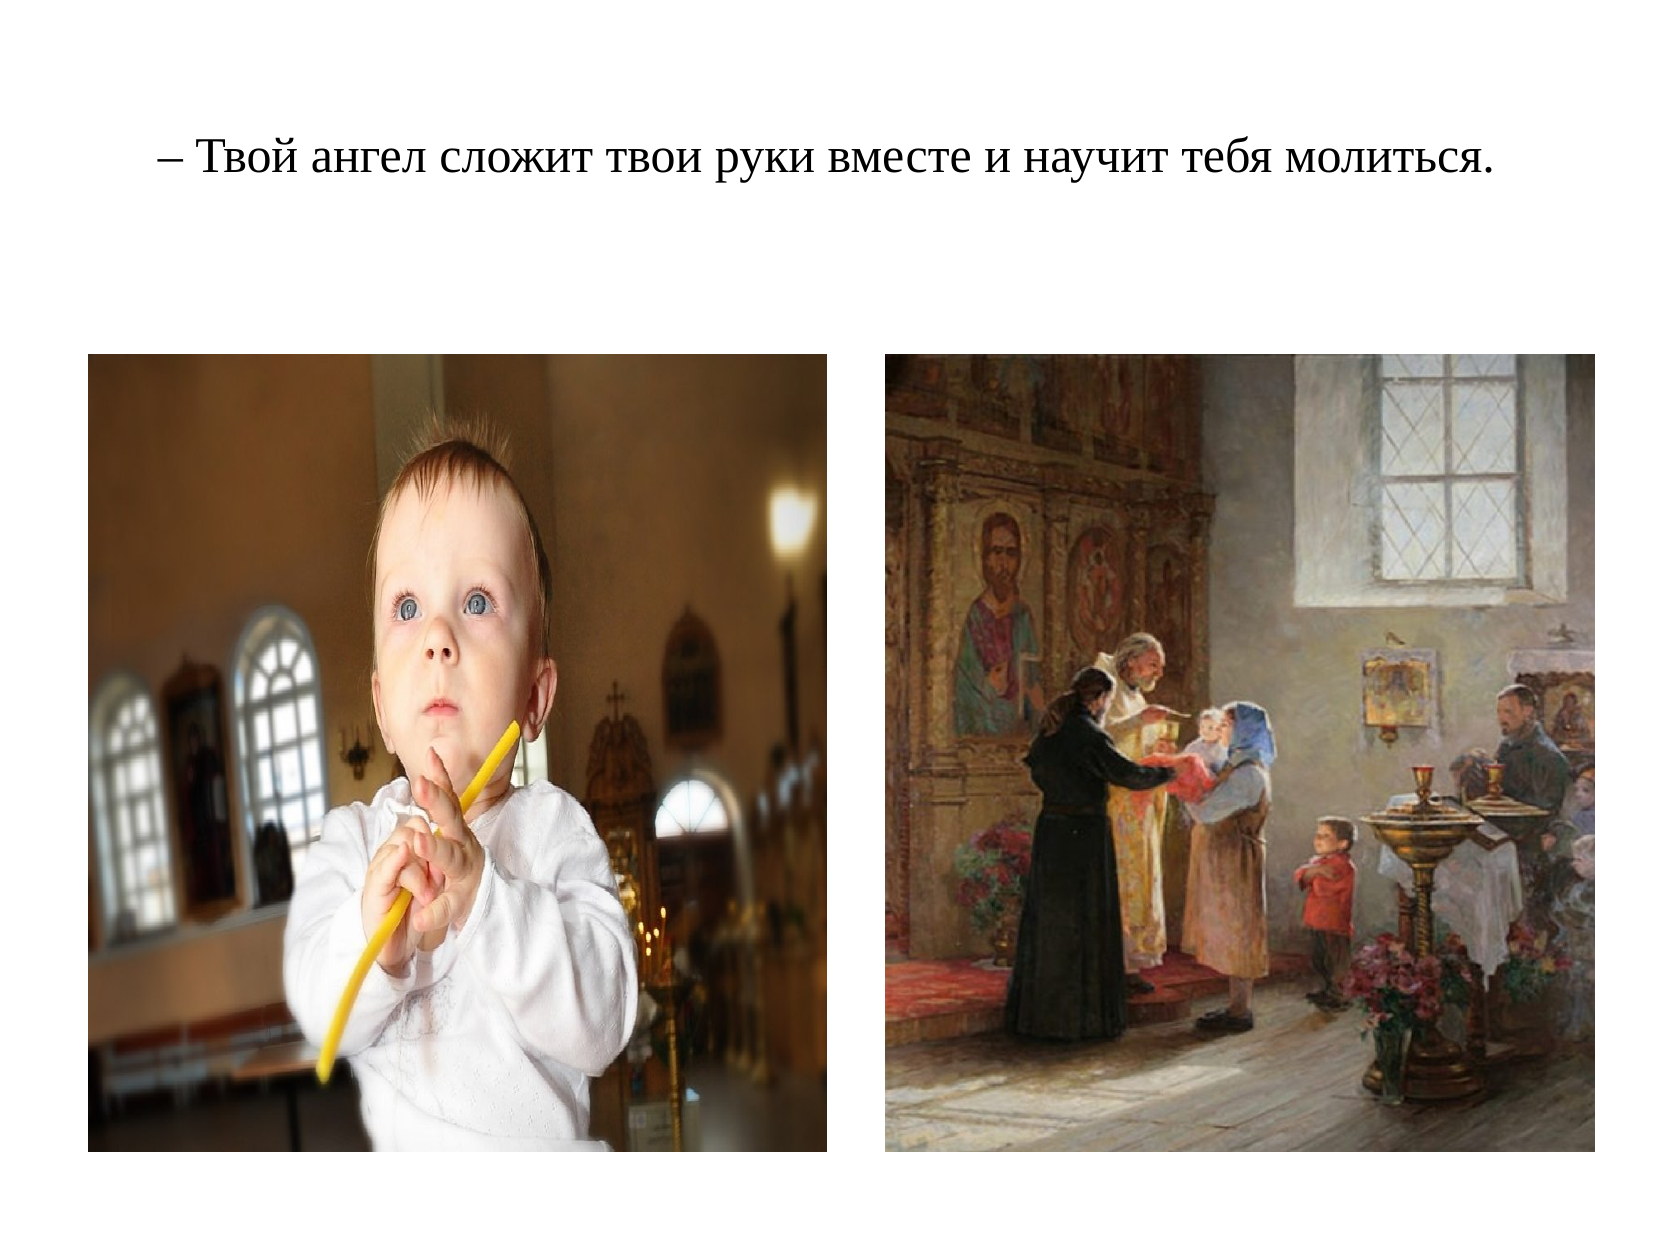

# – Твой ангел сложит твои руки вместе и научит тебя молиться.